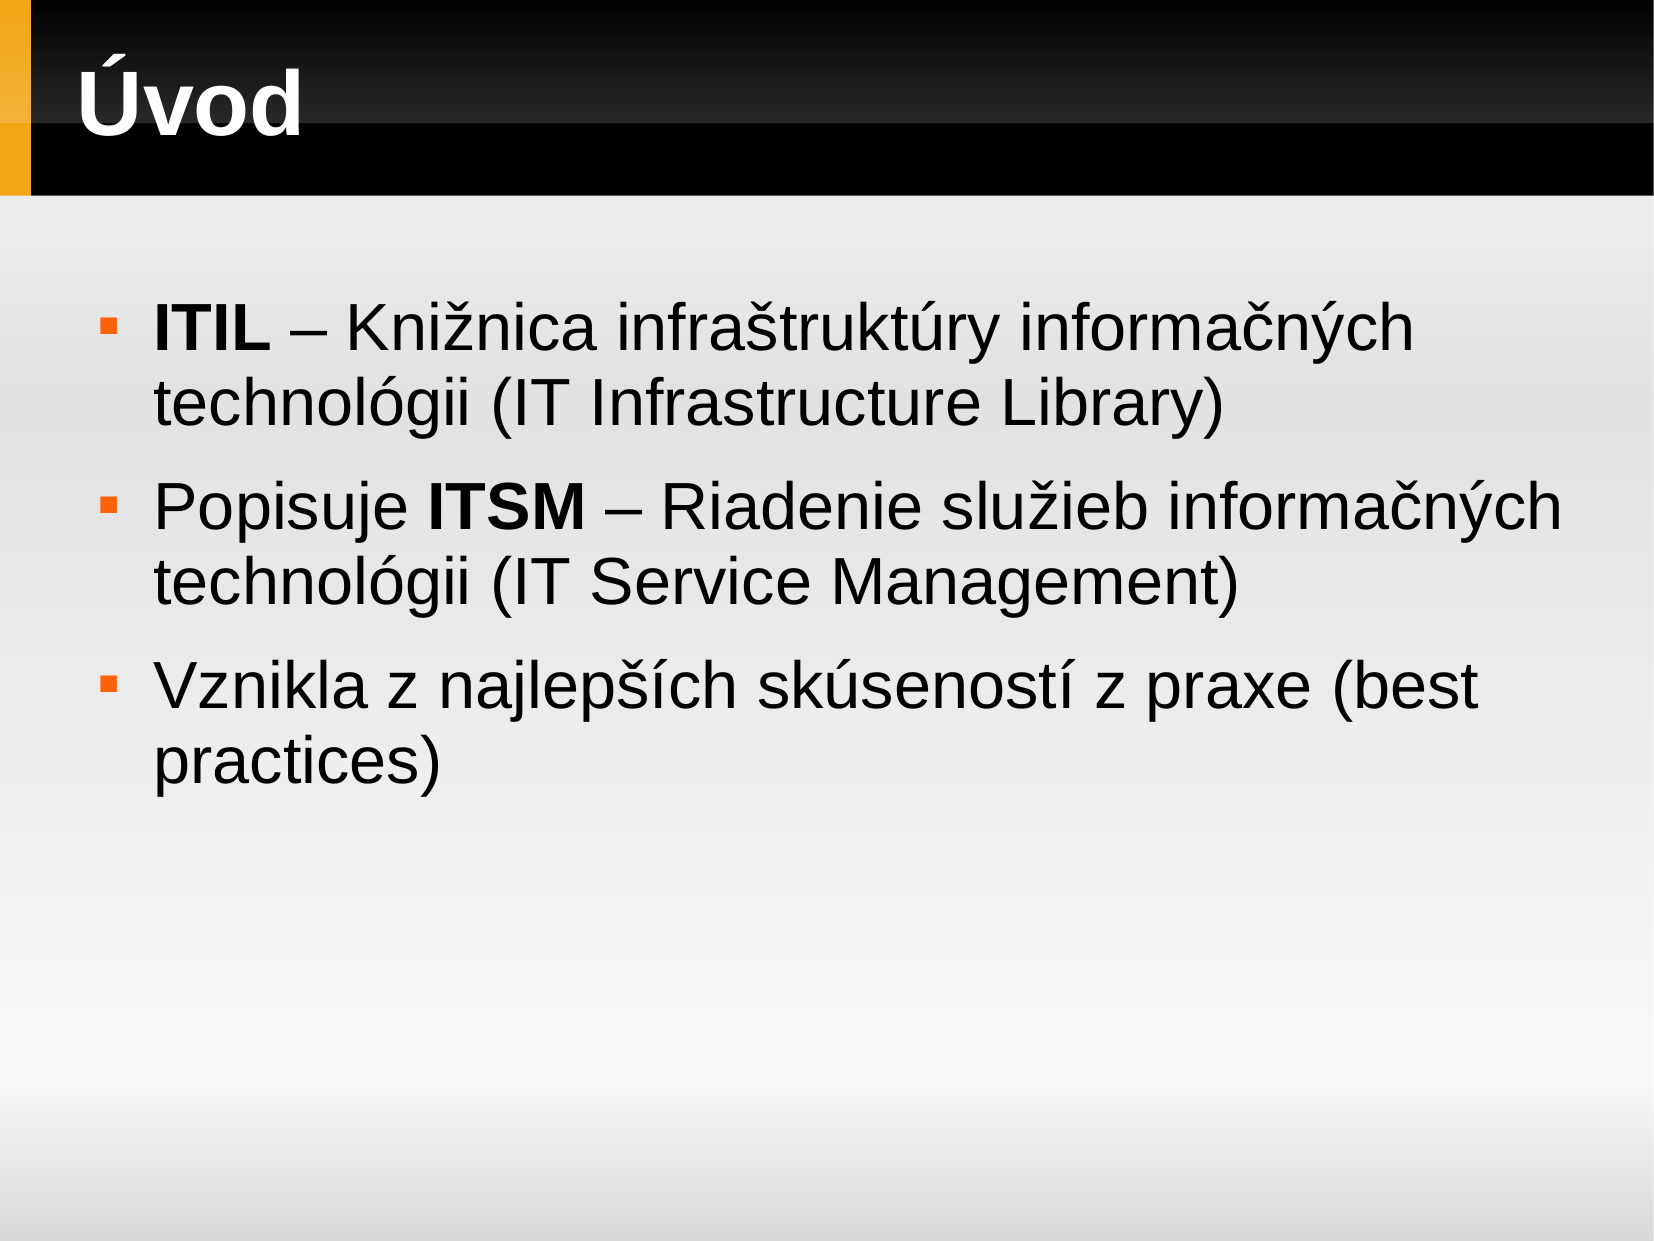

# Úvod
ITIL – Knižnica infraštruktúry informačných technológii (IT Infrastructure Library)
Popisuje ITSM – Riadenie služieb informačných technológii (IT Service Management)
Vznikla z najlepších skúseností z praxe (best practices)